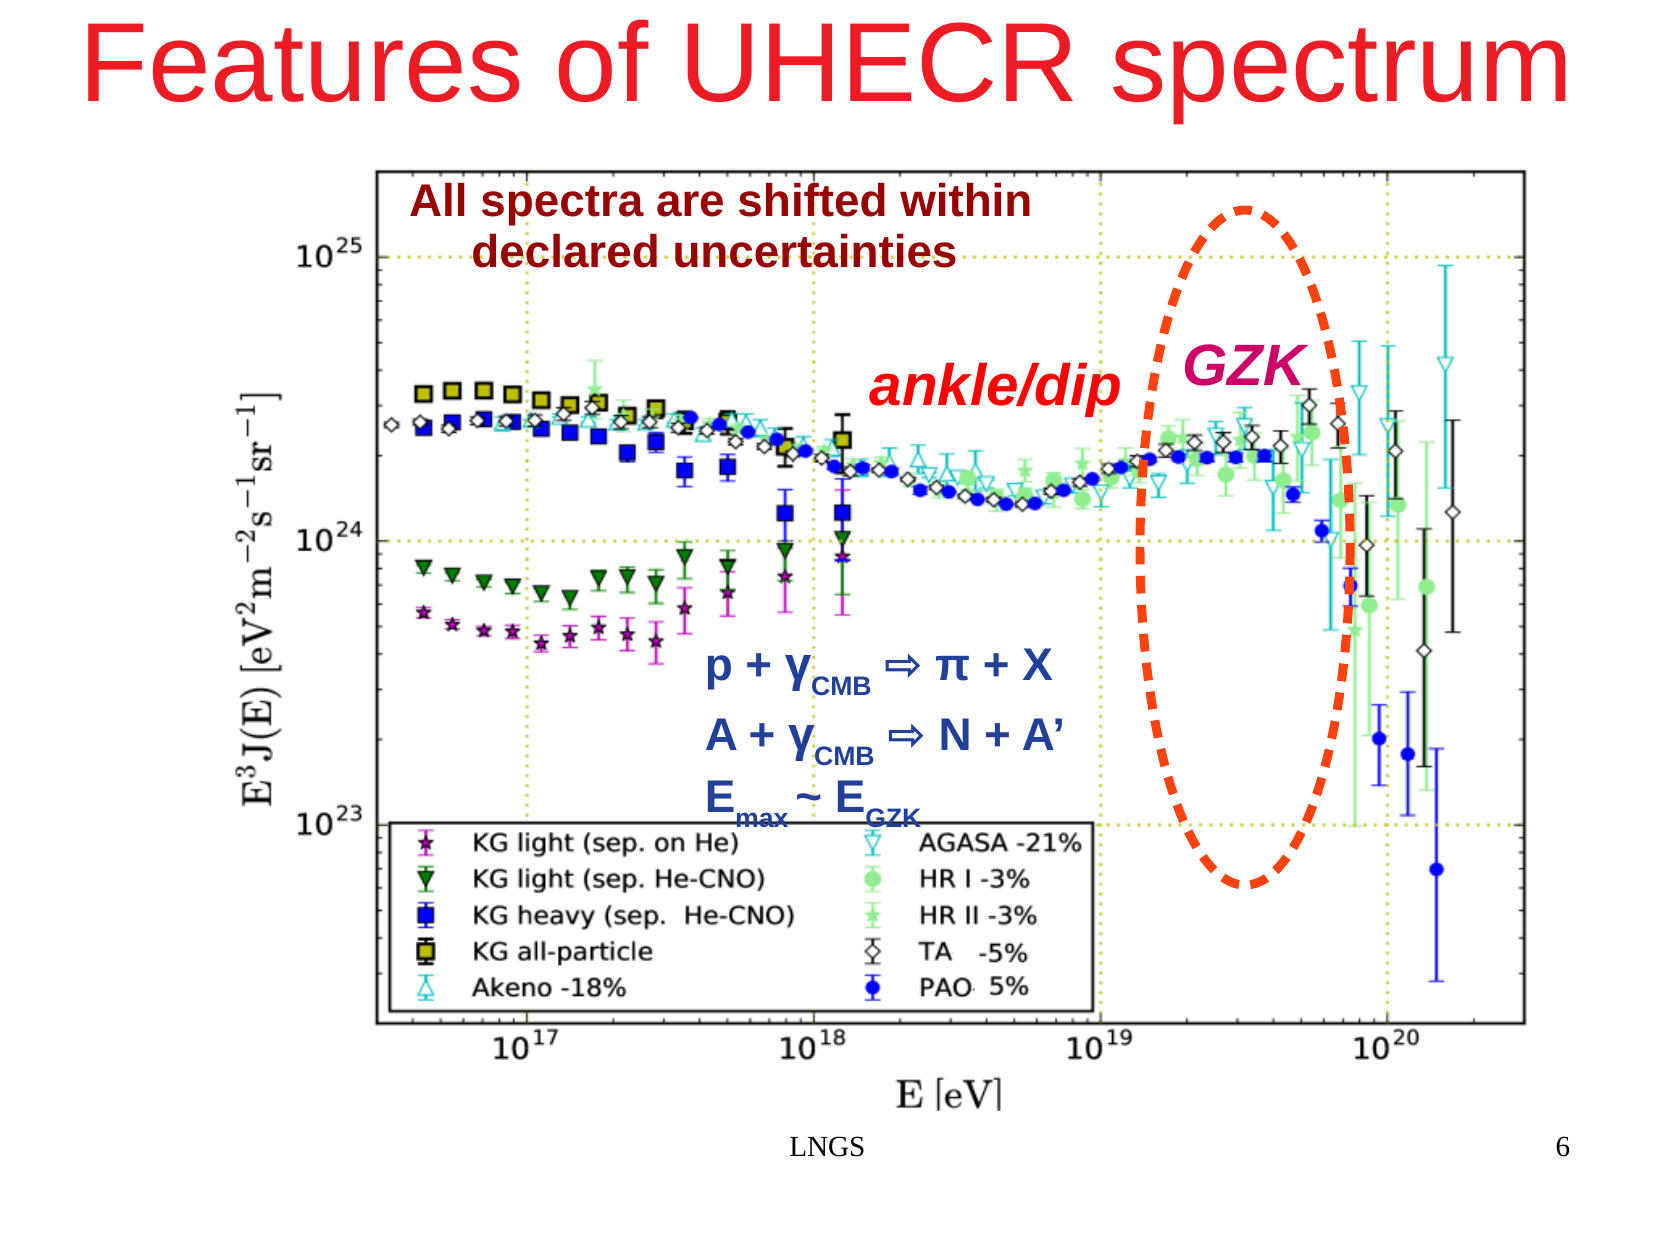

# Features of UHECR spectrum
All spectra are shifted within
declared uncertainties
GZK
ankle/dip
p + γCMB ⇨ π + X
A + γCMB ⇨ N + A’
Emax ~ EGZK
LNGS
6